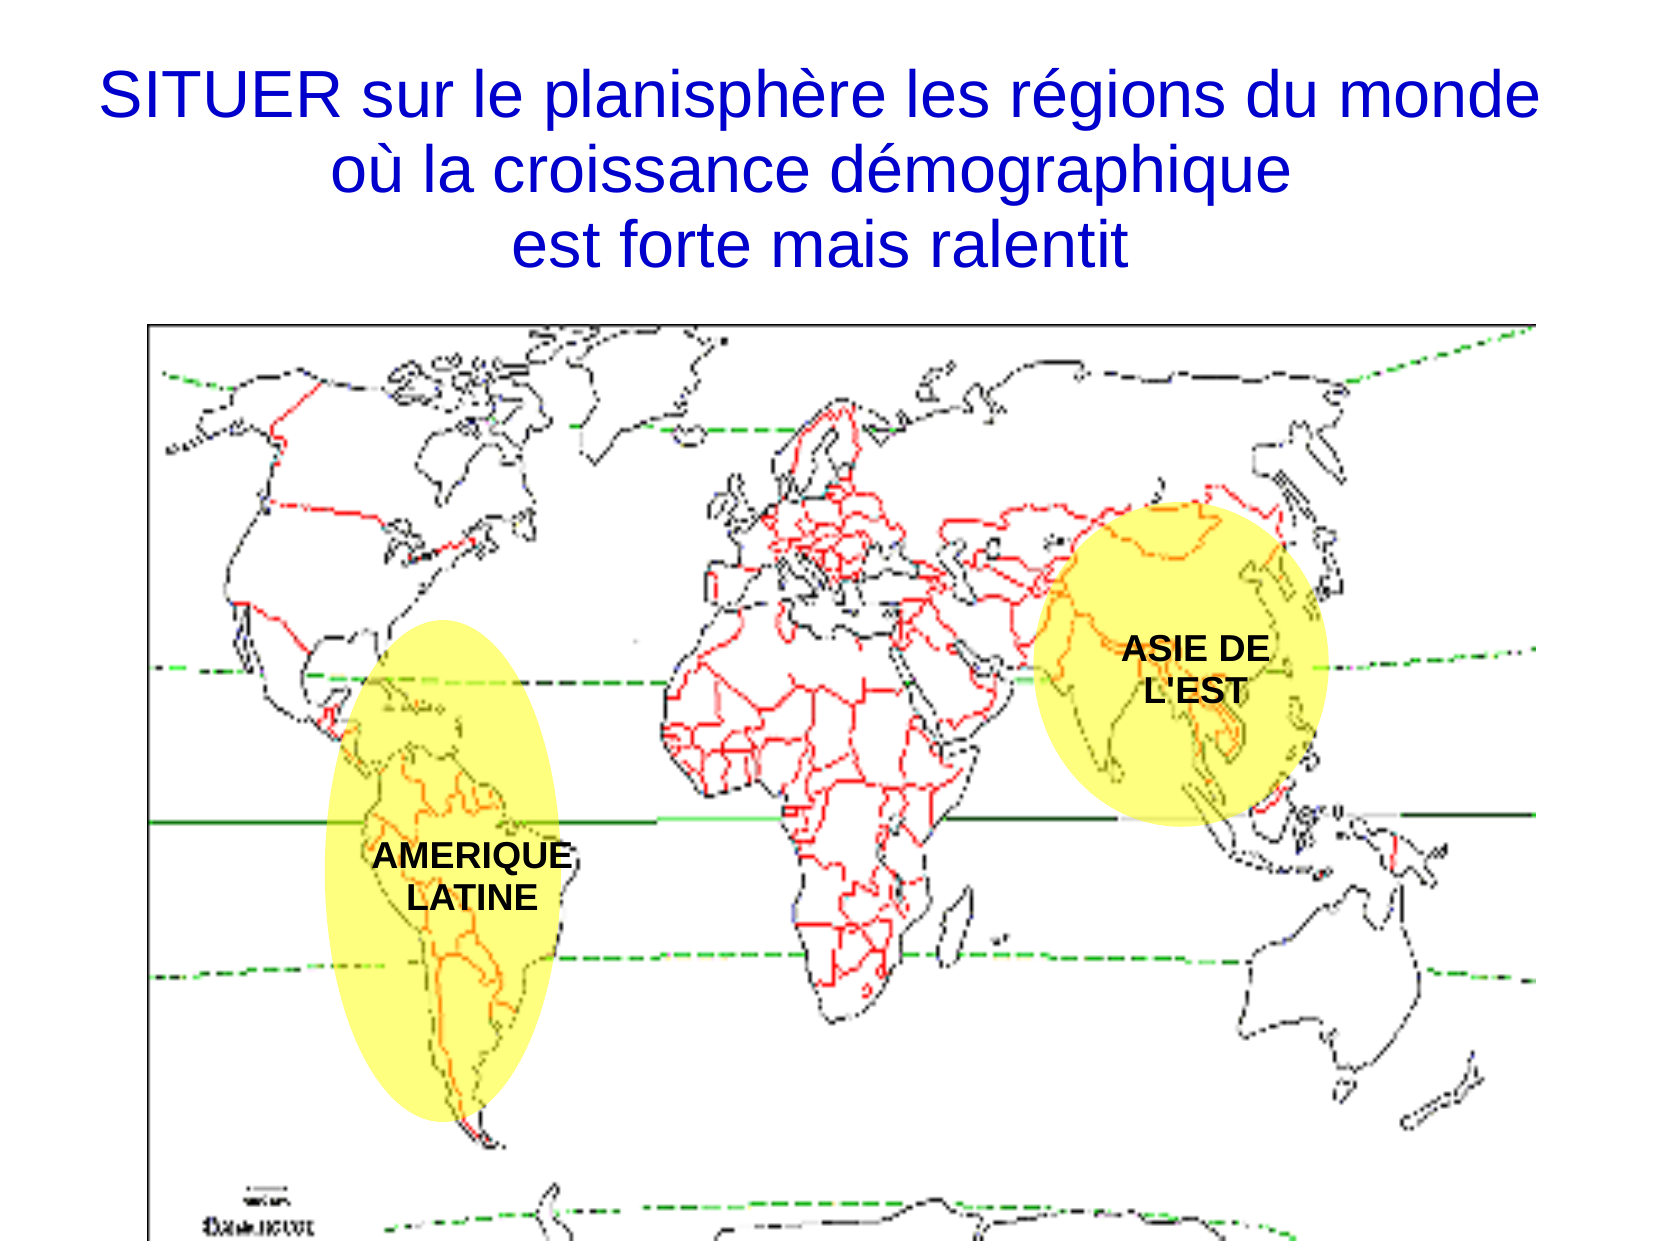

# SITUER sur le planisphère les régions du monde où la croissance démographique est forte mais ralentit
ASIE DE
L'EST
AMERIQUE
LATINE